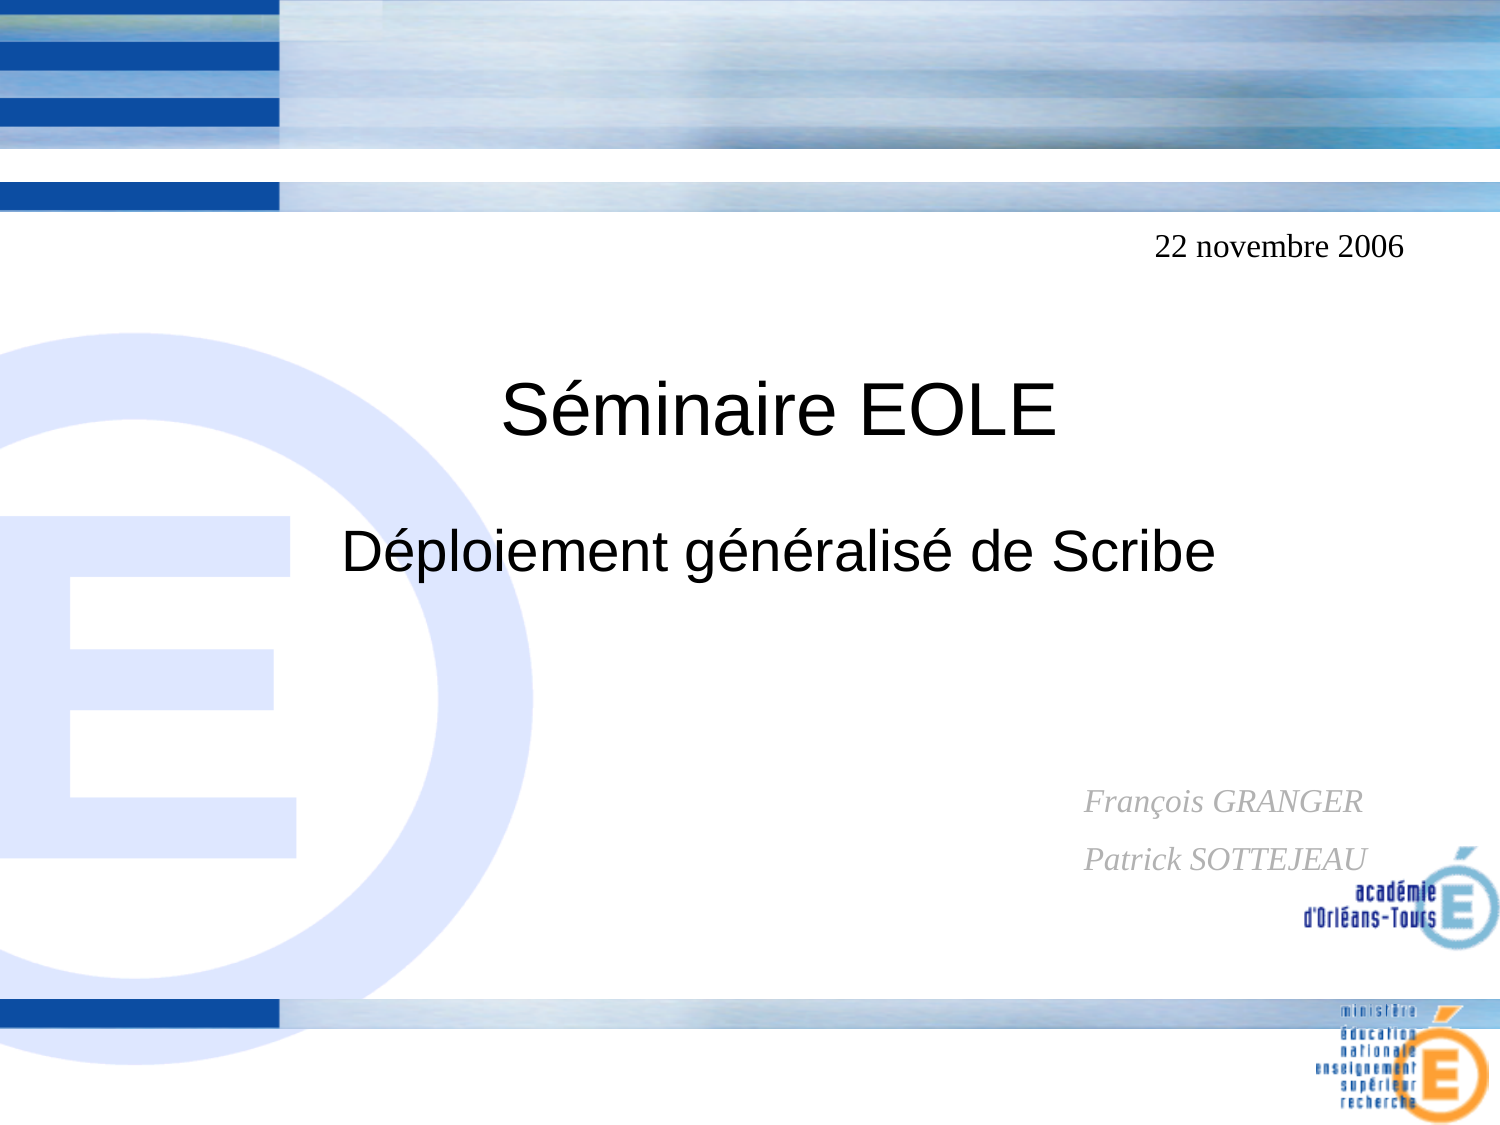

22 novembre 2006
# Séminaire EOLE
Déploiement généralisé de Scribe
François GRANGER
Patrick SOTTEJEAU